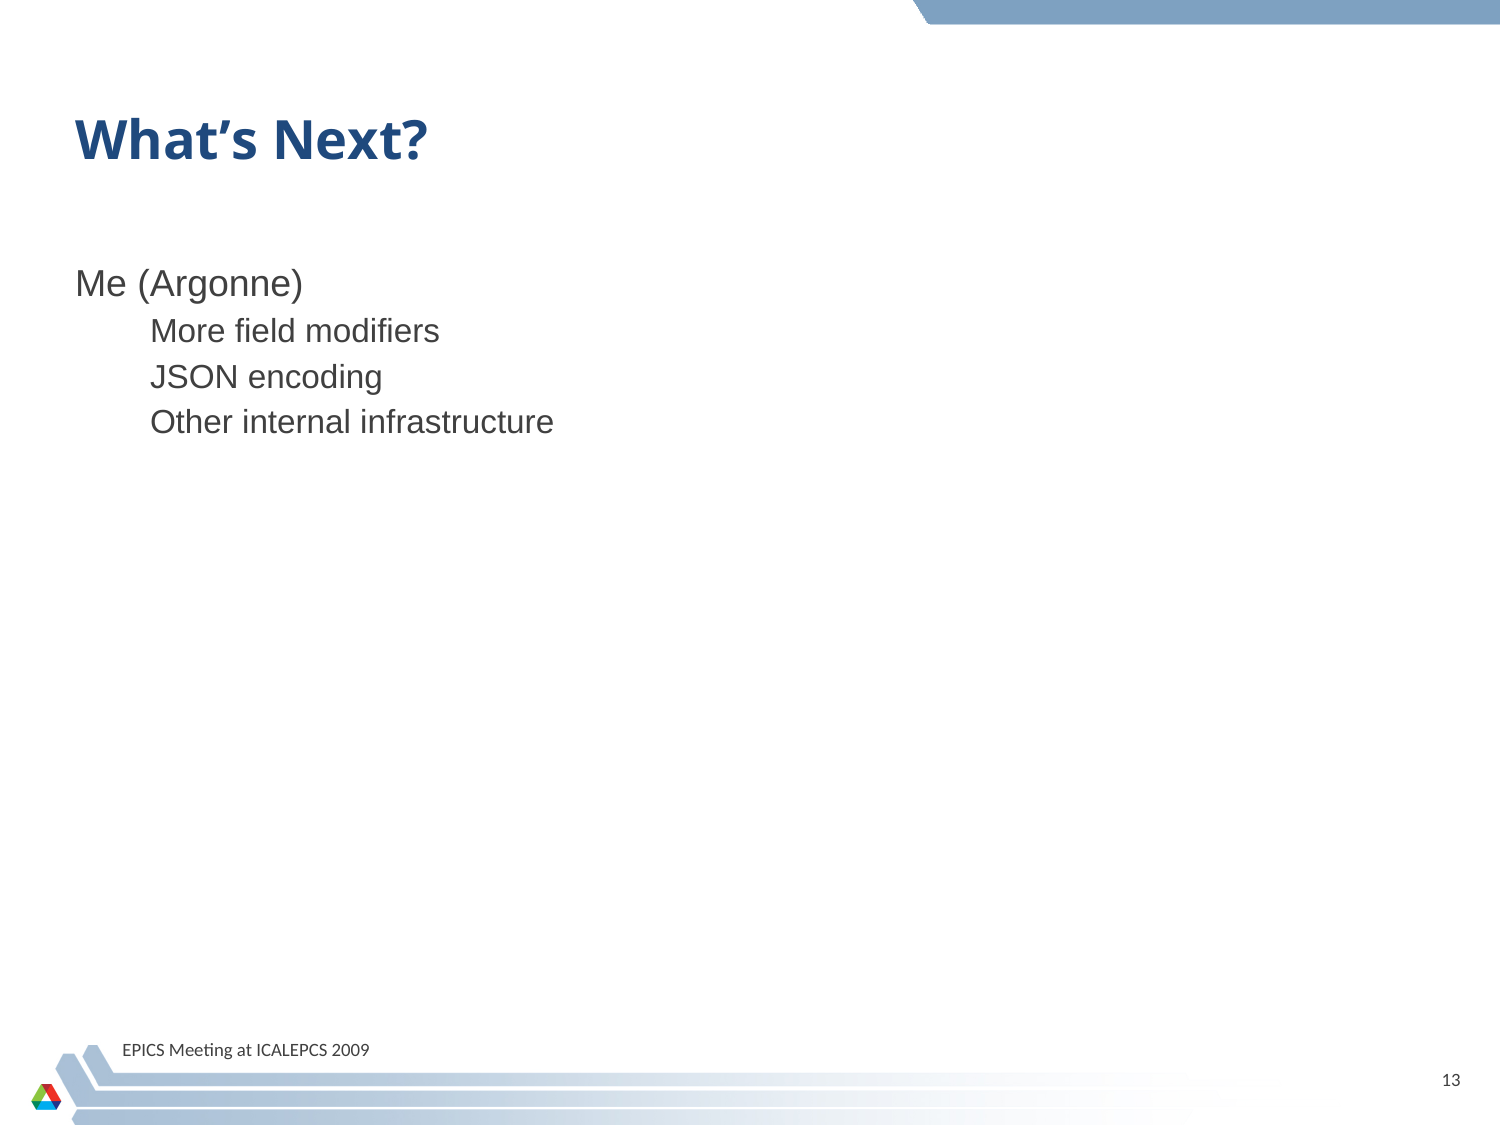

# What’s Next?
Me (Argonne)
More field modifiers
JSON encoding
Other internal infrastructure
EPICS Meeting at ICALEPCS 2009
13